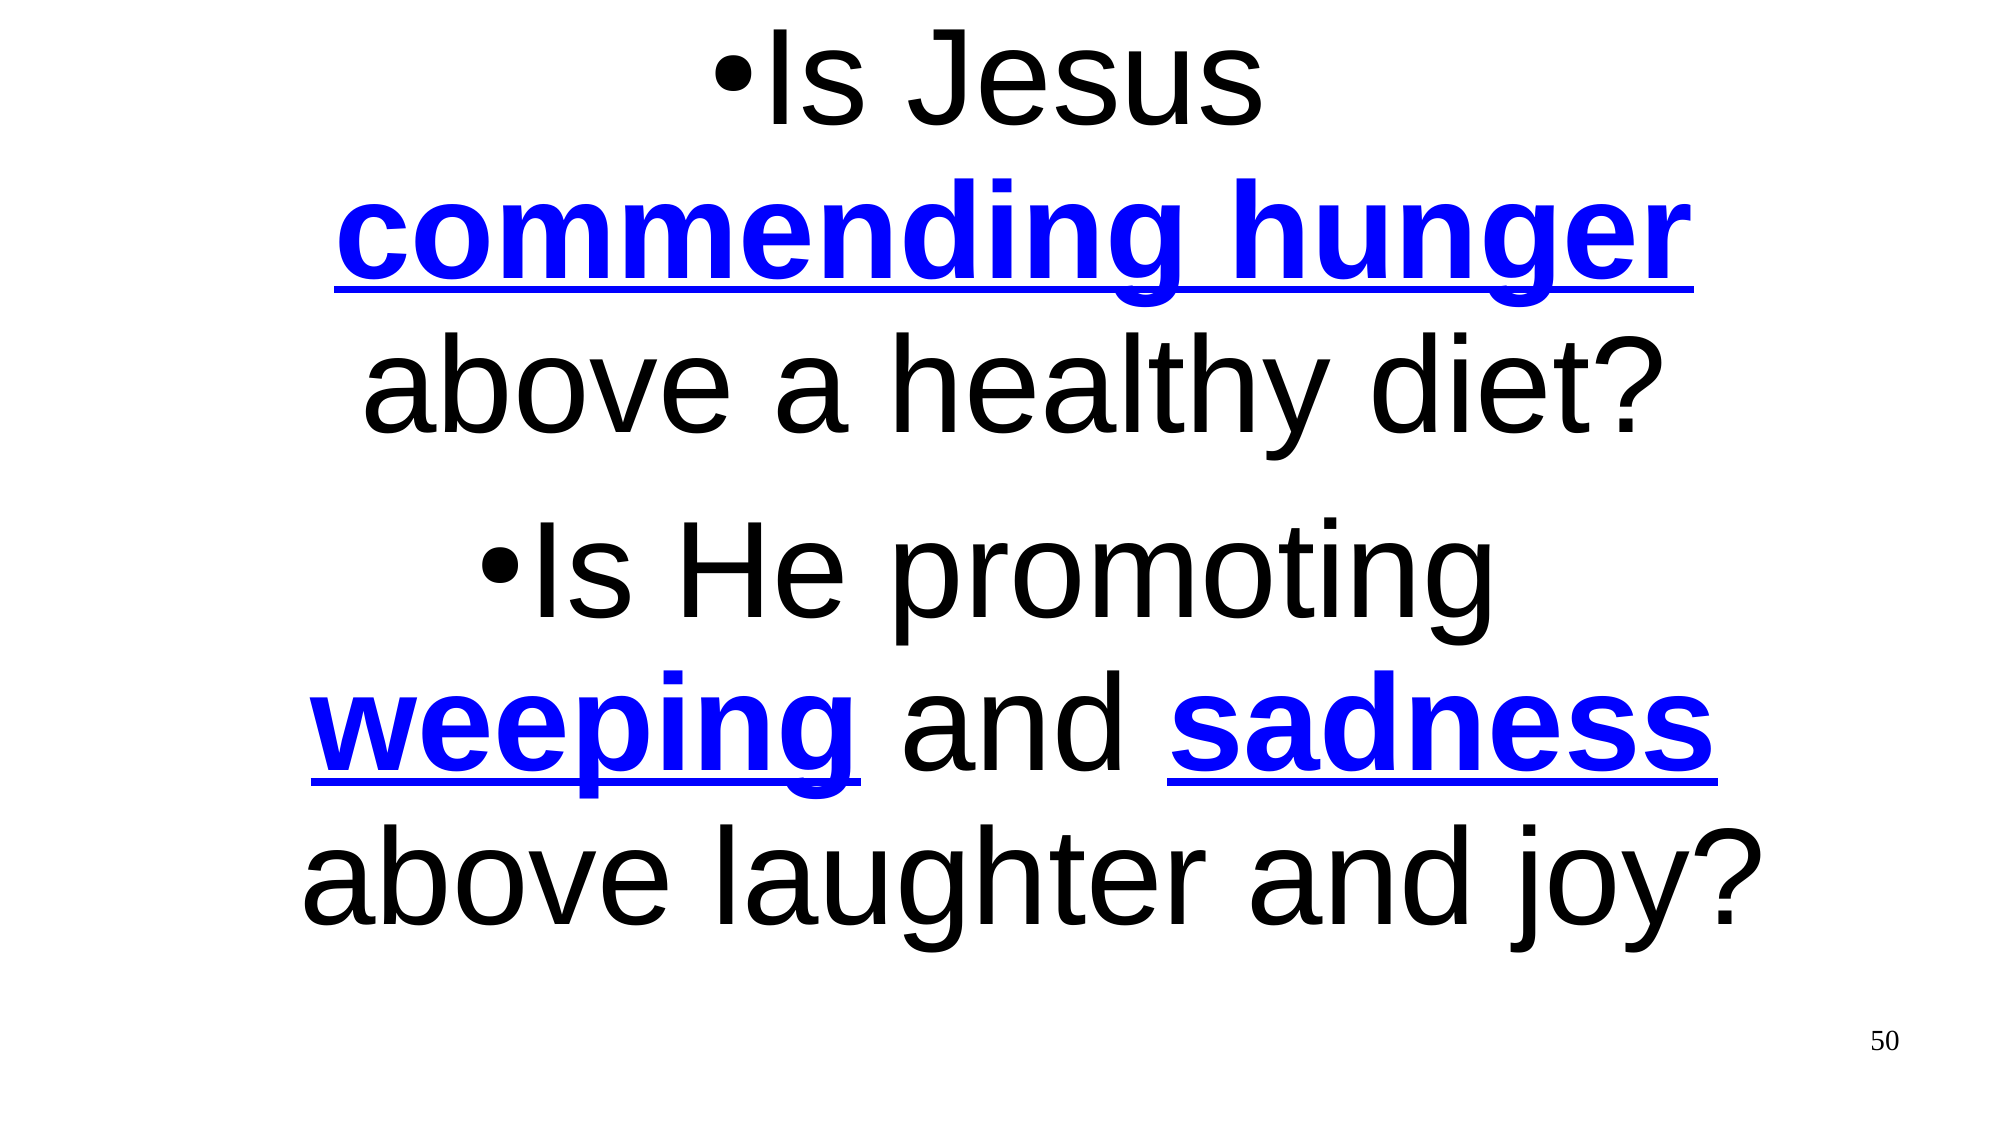

# Is Jesus commending hunger above a healthy diet?
Is He promoting
weeping and sadness
above laughter and joy?
50